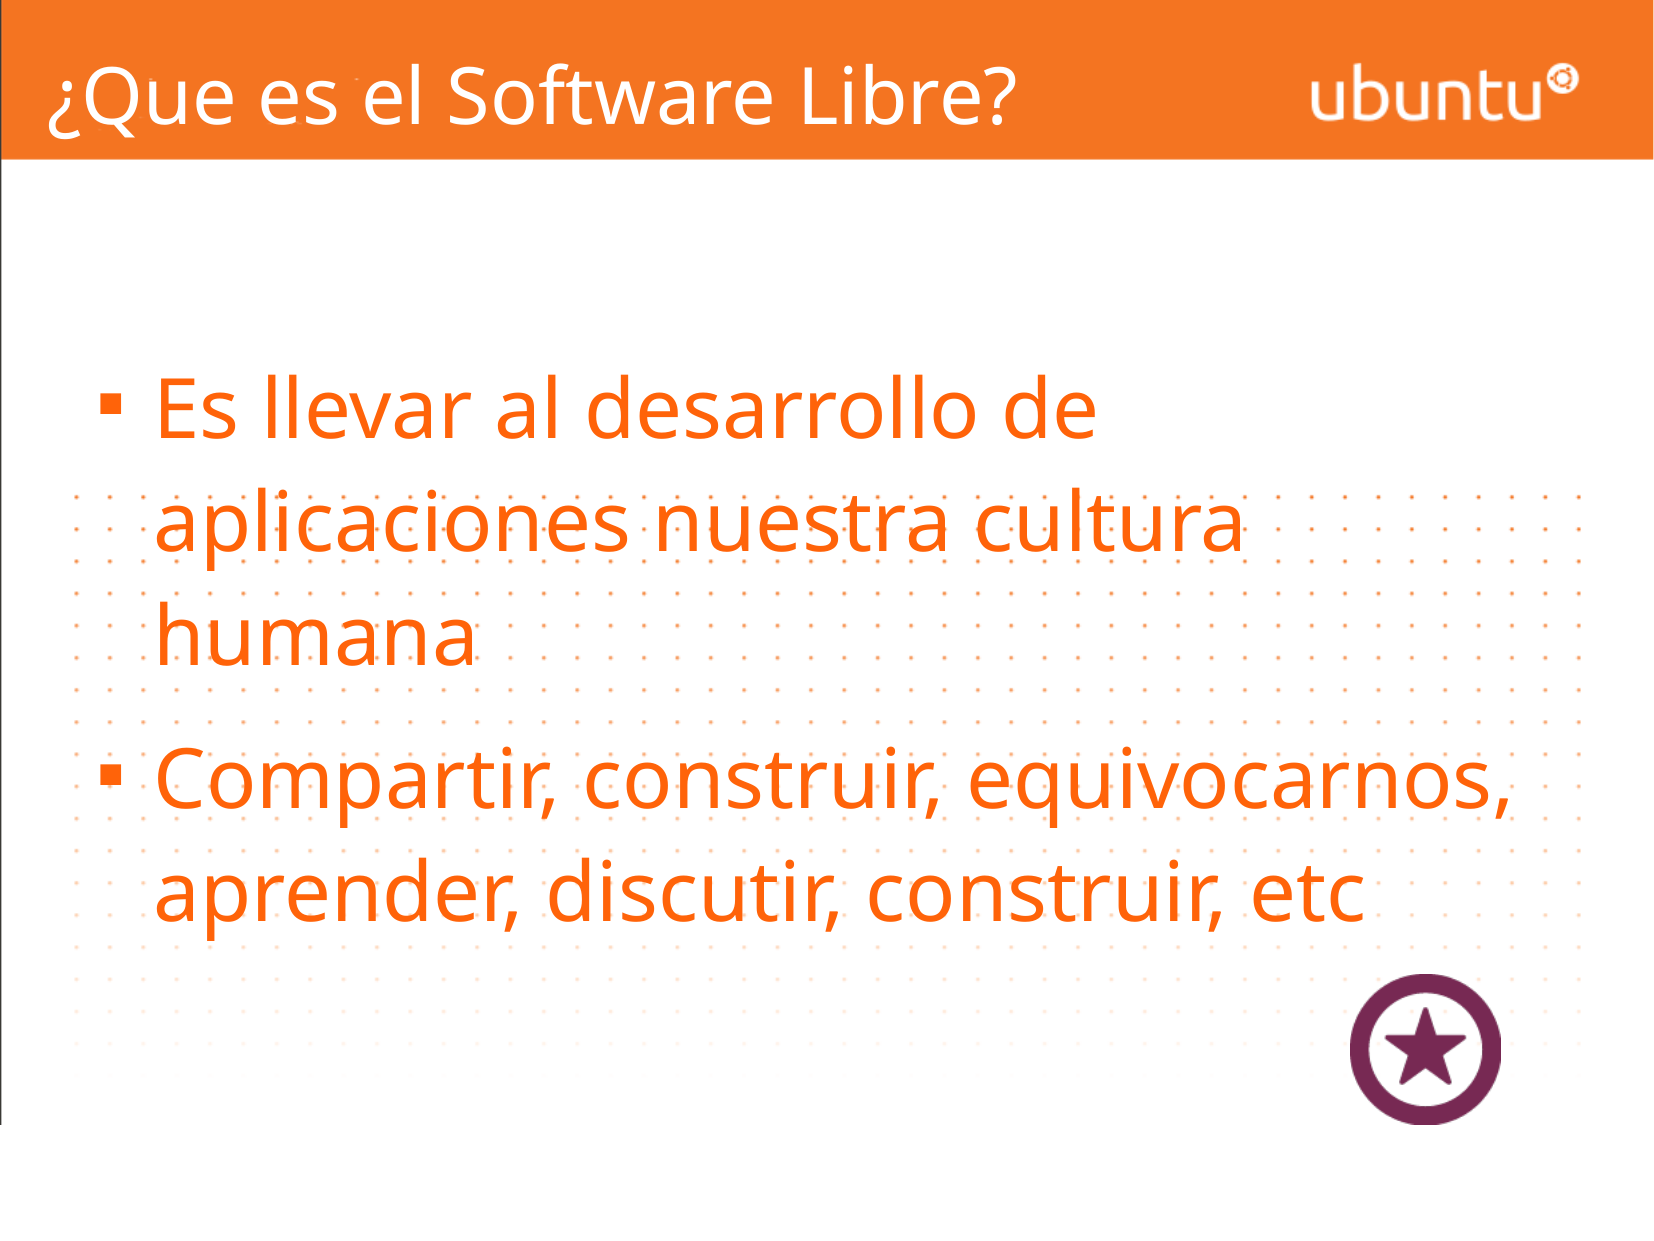

# ¿Que es el Software Libre?
Es llevar al desarrollo de aplicaciones nuestra cultura humana
Compartir, construir, equivocarnos, aprender, discutir, construir, etc